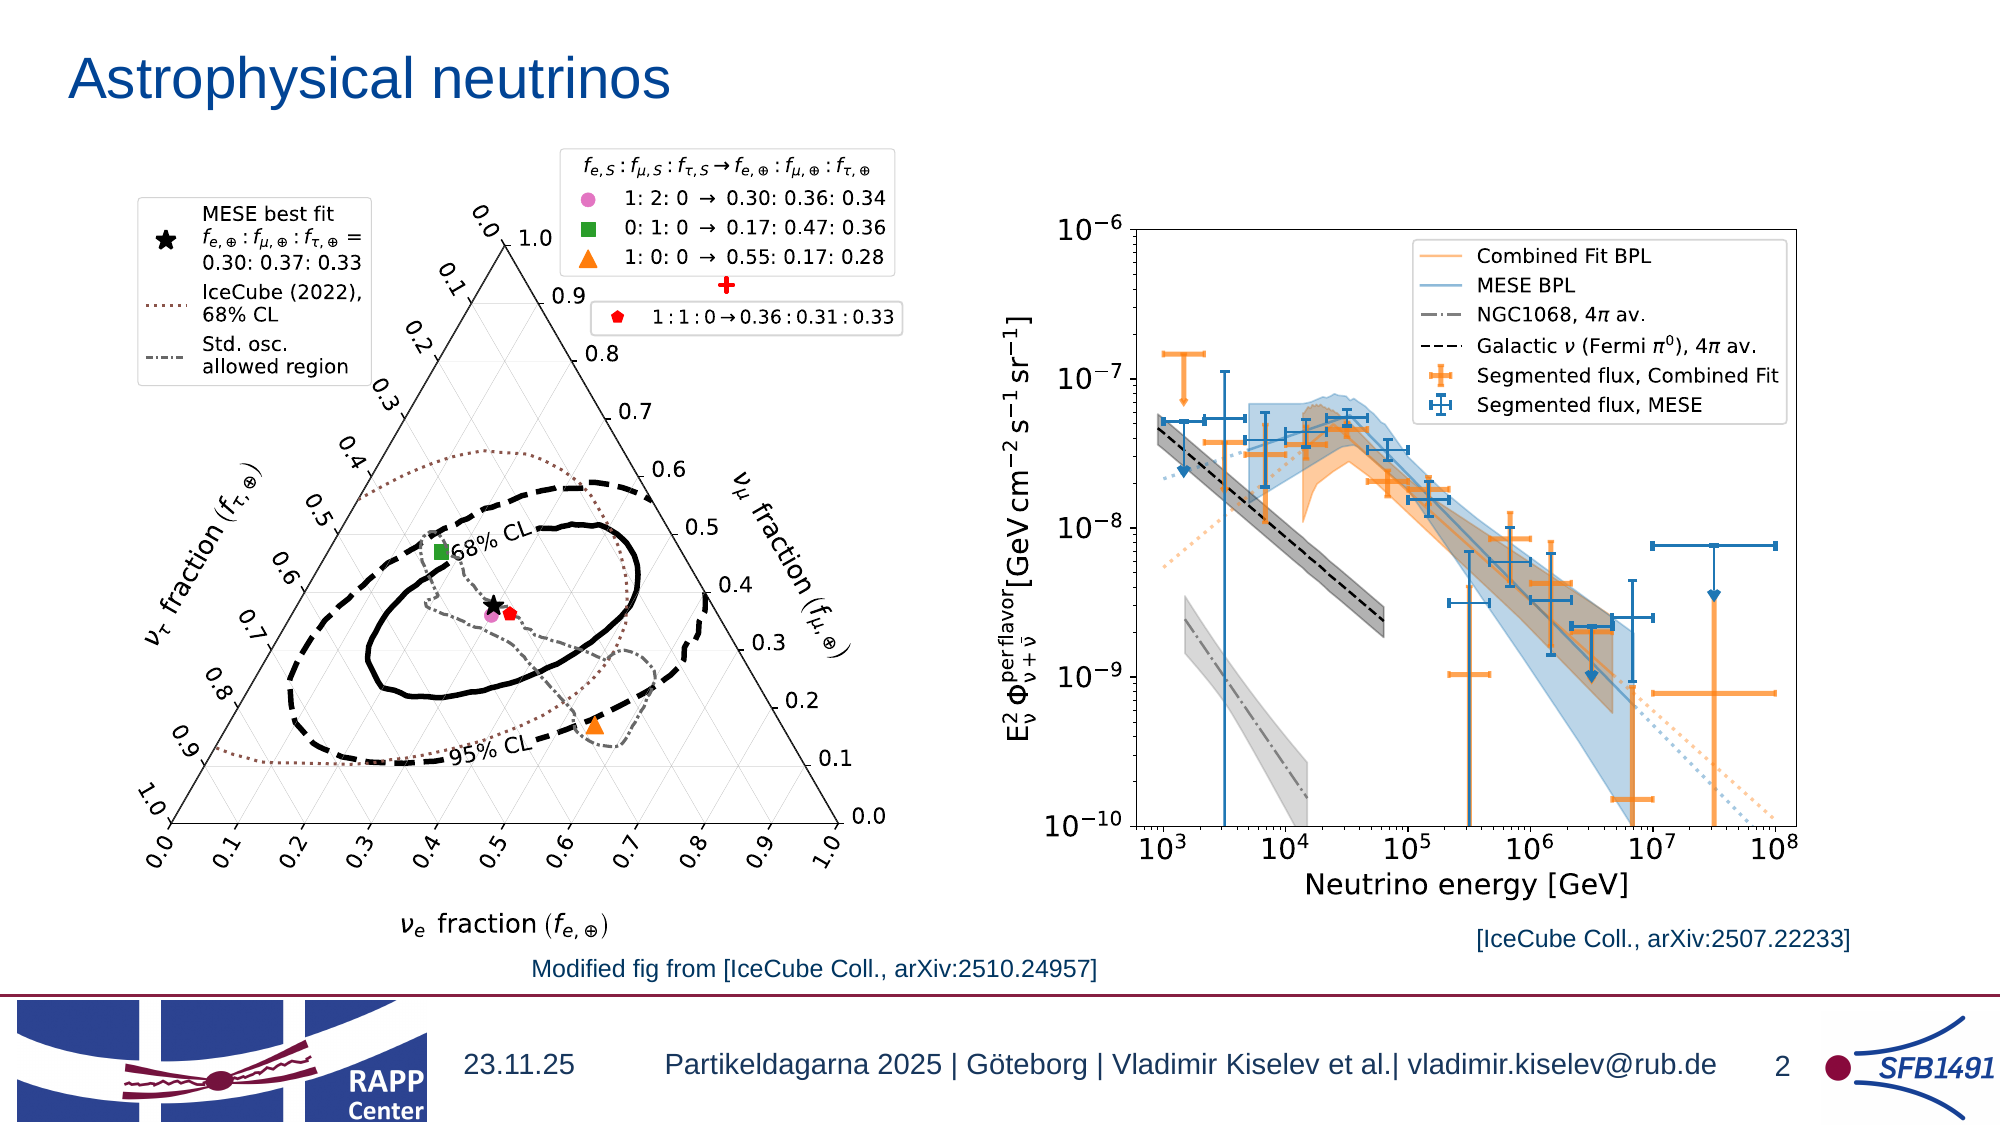

# Astrophysical neutrinos
[IceCube Coll., arXiv:2507.22233]
Modified fig from [IceCube Coll., arXiv:2510.24957]
23.11.25
Partikeldagarna 2025 | Göteborg | Vladimir Kiselev et al.| vladimir.kiselev@rub.de